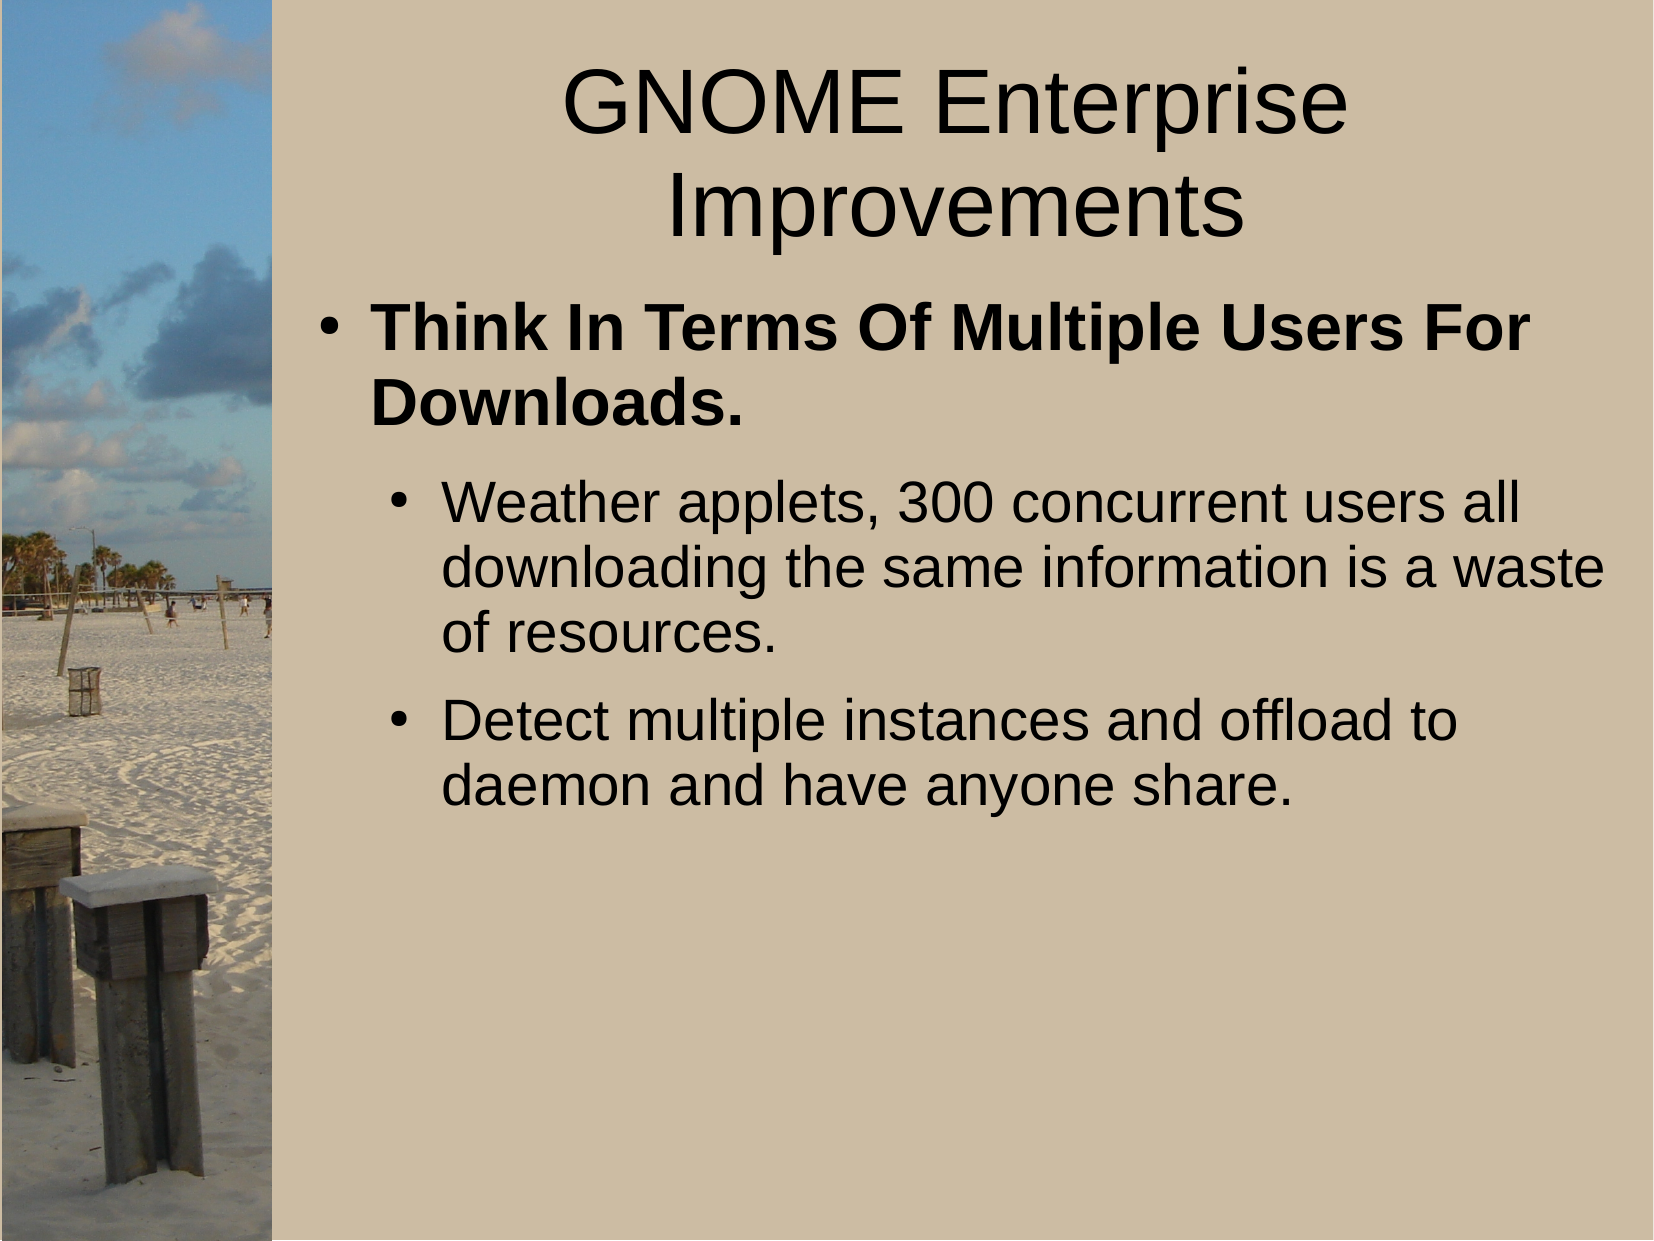

# GNOME Enterprise Improvements
Think In Terms Of Multiple Users For Downloads.
Weather applets, 300 concurrent users all downloading the same information is a waste of resources.
Detect multiple instances and offload to daemon and have anyone share.